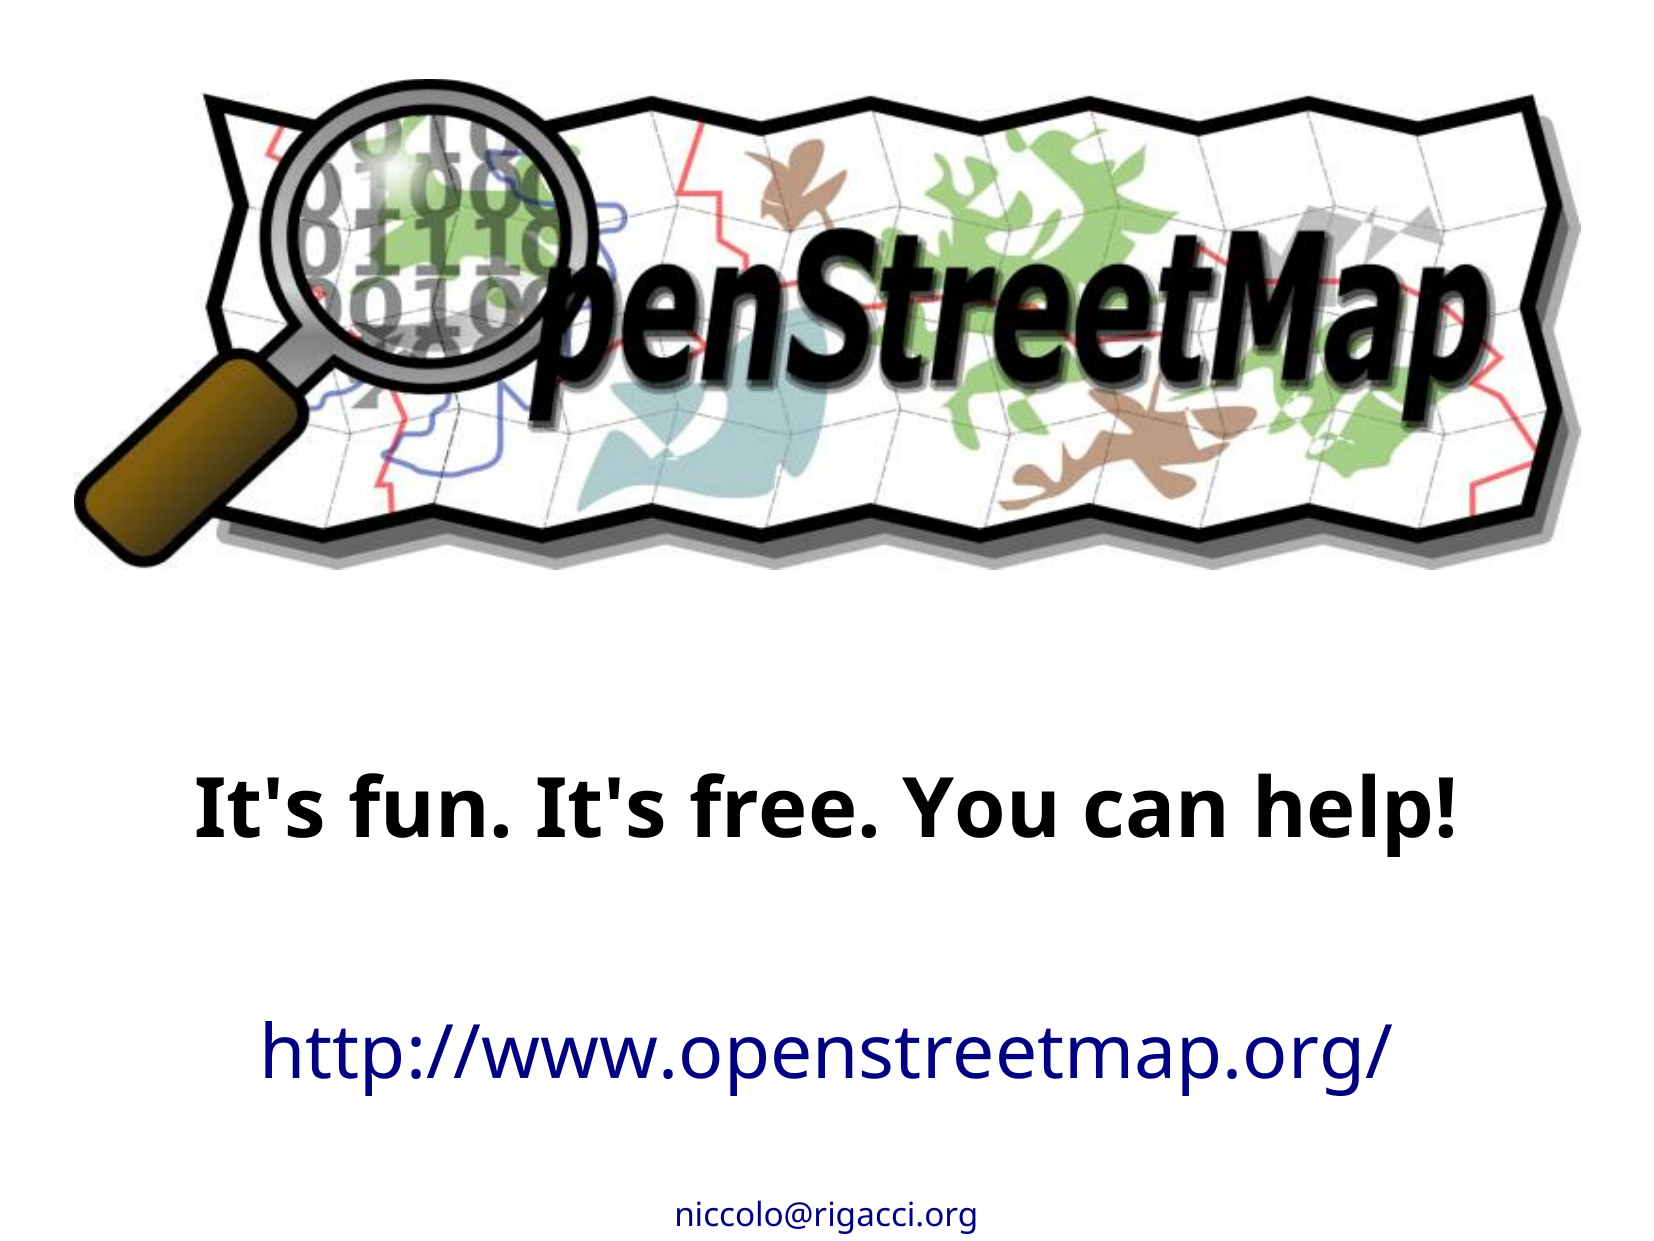

It's fun. It's free. You can help!
http://www.openstreetmap.org/
niccolo@rigacci.org